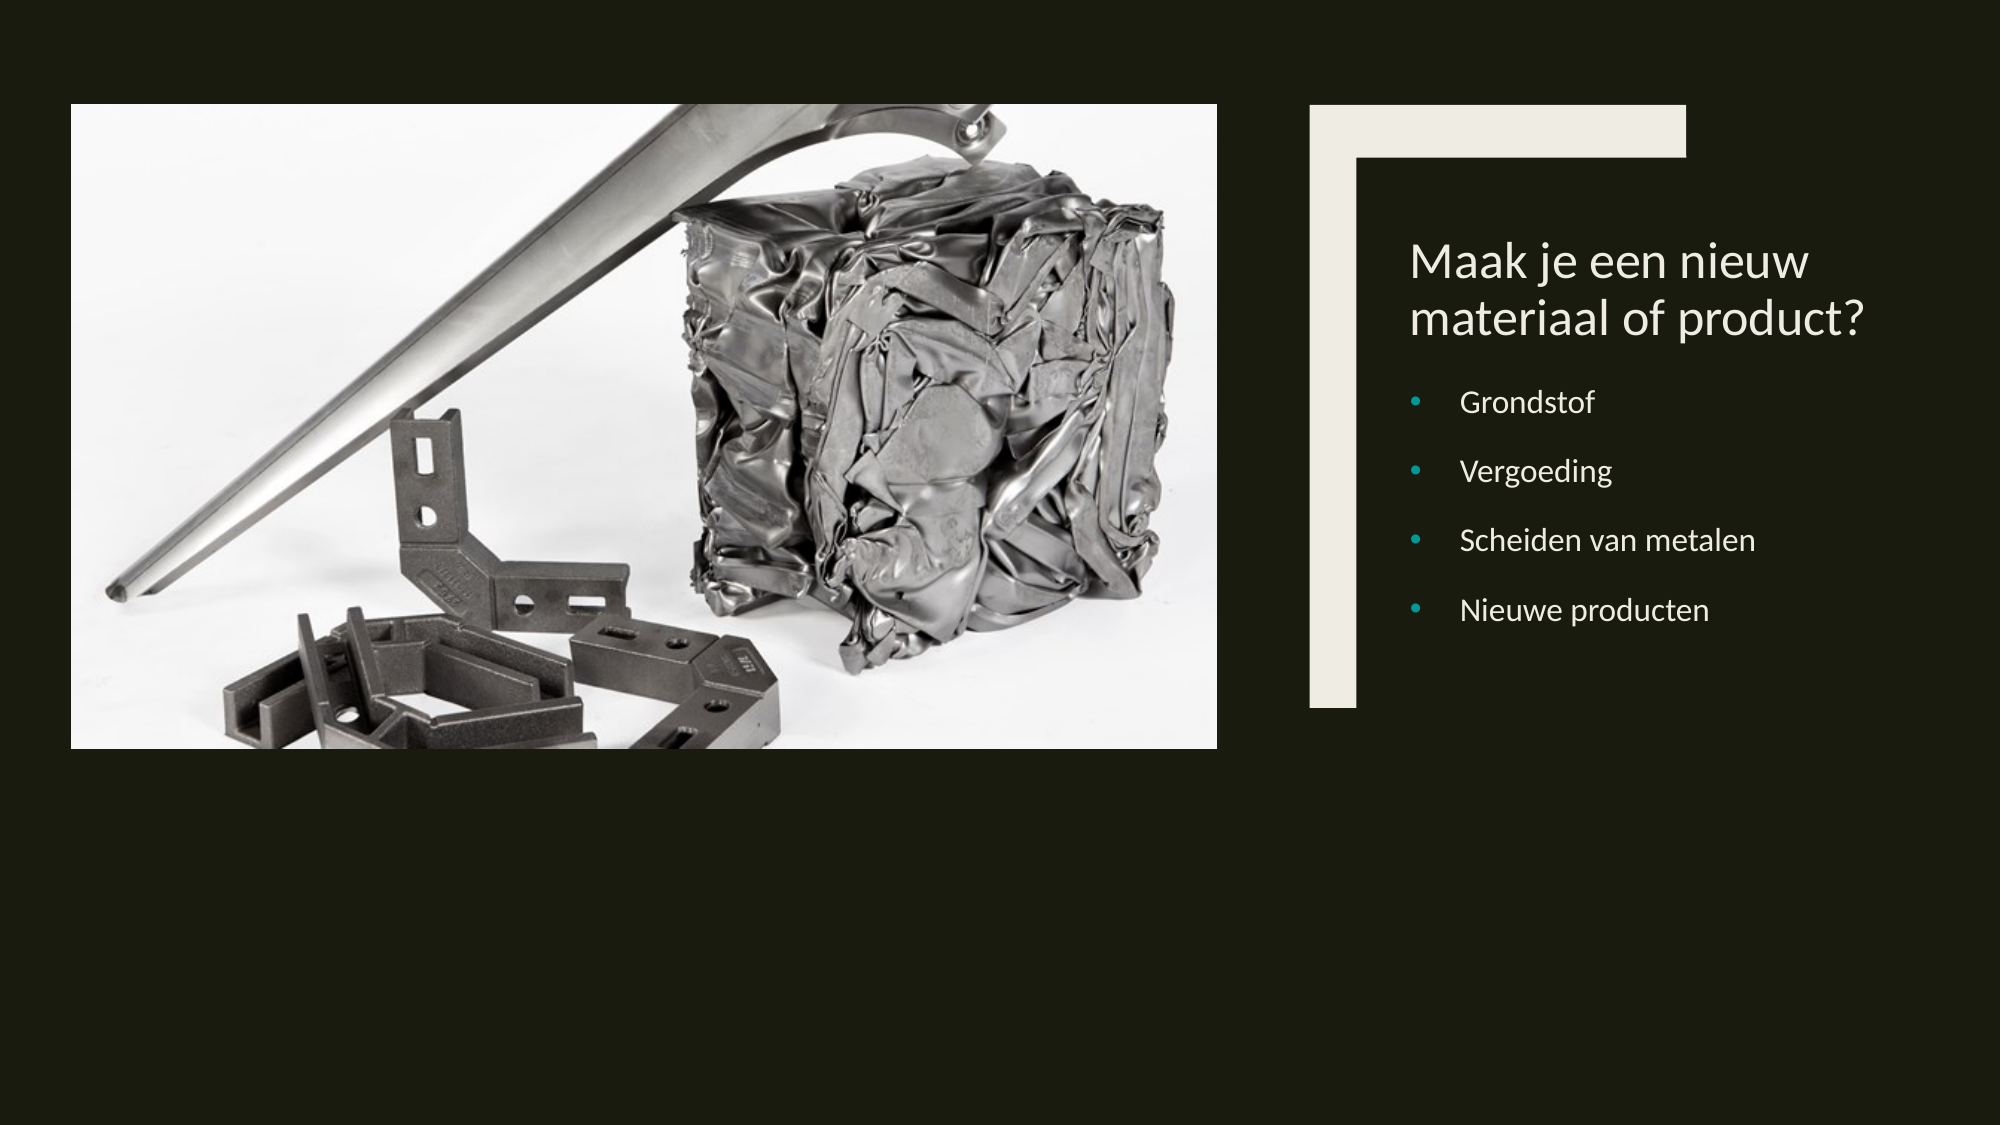

# Maak je een nieuw materiaal of product?
Grondstof
Vergoeding
Scheiden van metalen
Nieuwe producten